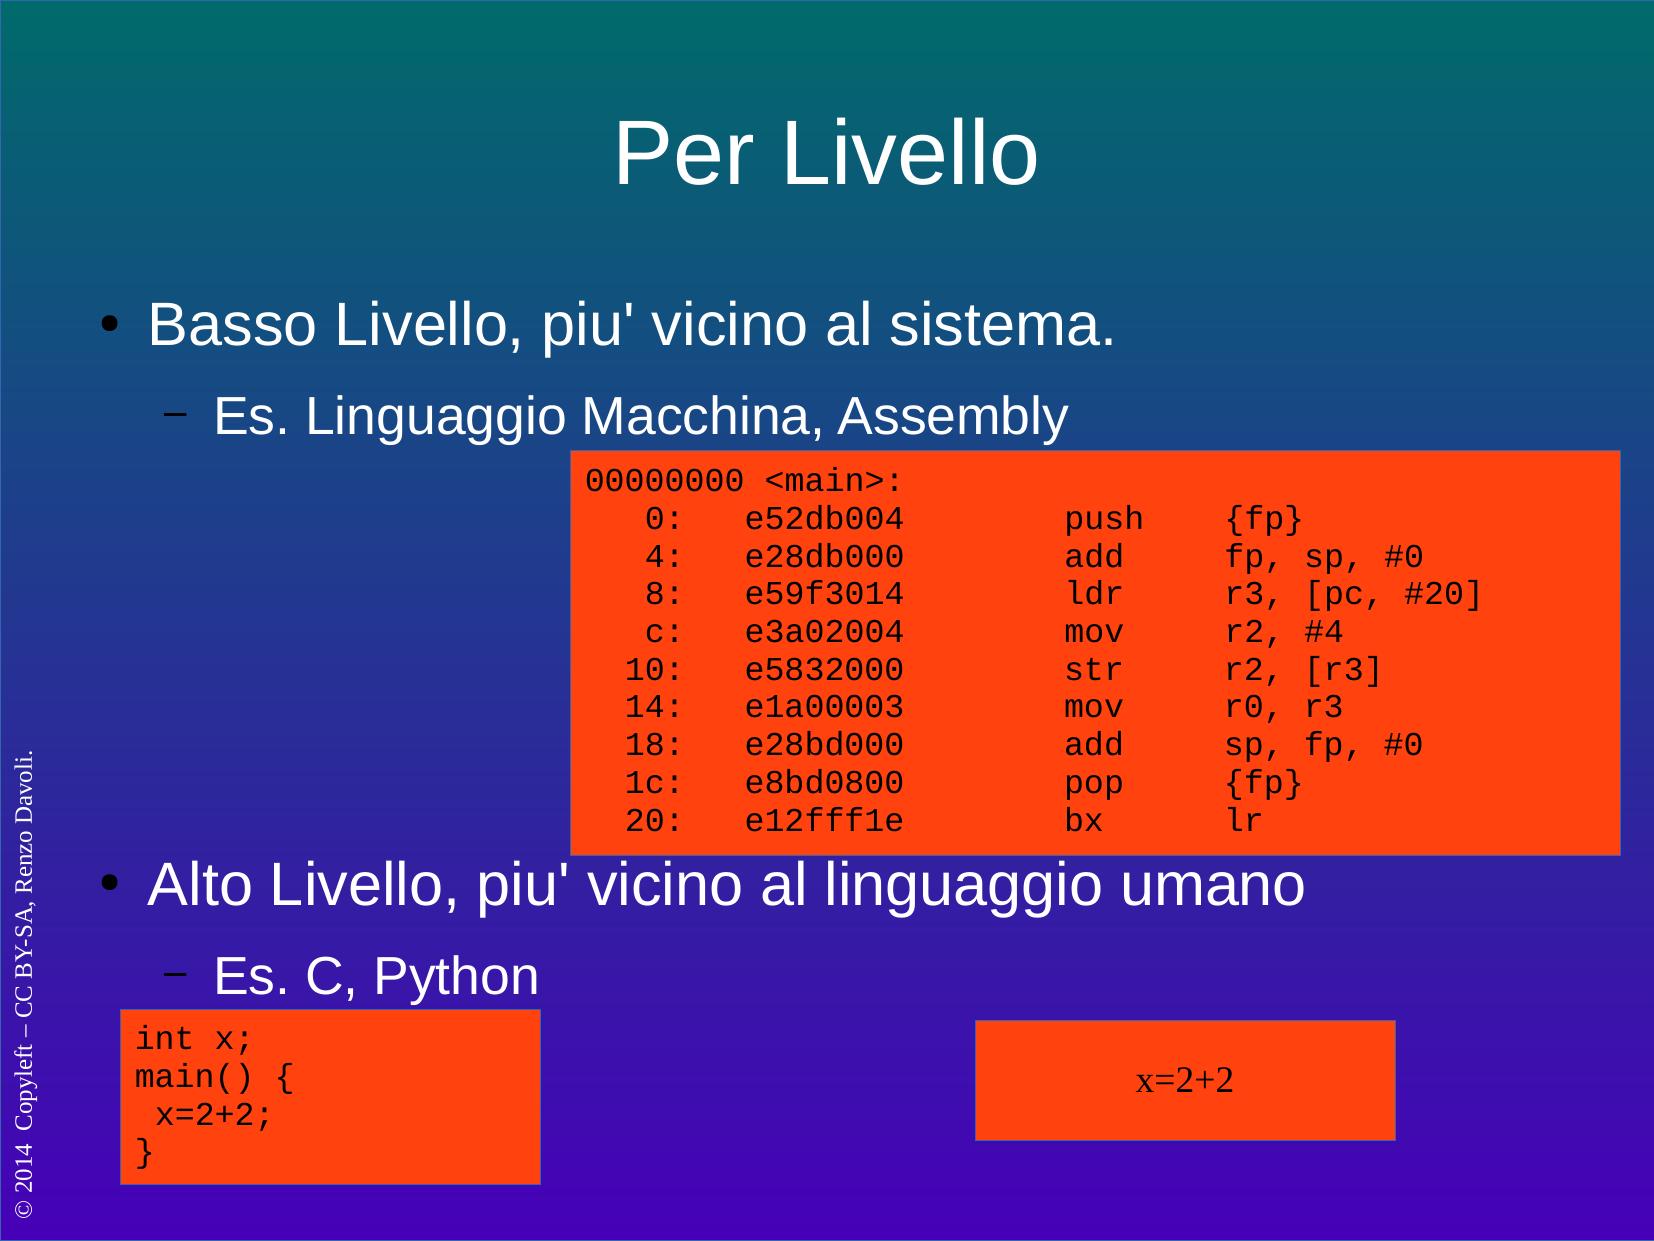

# Per Livello
Basso Livello, piu' vicino al sistema.
Es. Linguaggio Macchina, Assembly
Alto Livello, piu' vicino al linguaggio umano
Es. C, Python
00000000 <main>:
 0: e52db004 push {fp}
 4: e28db000 add fp, sp, #0
 8: e59f3014 ldr r3, [pc, #20]
 c: e3a02004 mov r2, #4
 10: e5832000 str r2, [r3]
 14: e1a00003 mov r0, r3
 18: e28bd000 add sp, fp, #0
 1c: e8bd0800 pop {fp}
 20: e12fff1e bx lr
int x;
main() {
 x=2+2;
}
x=2+2